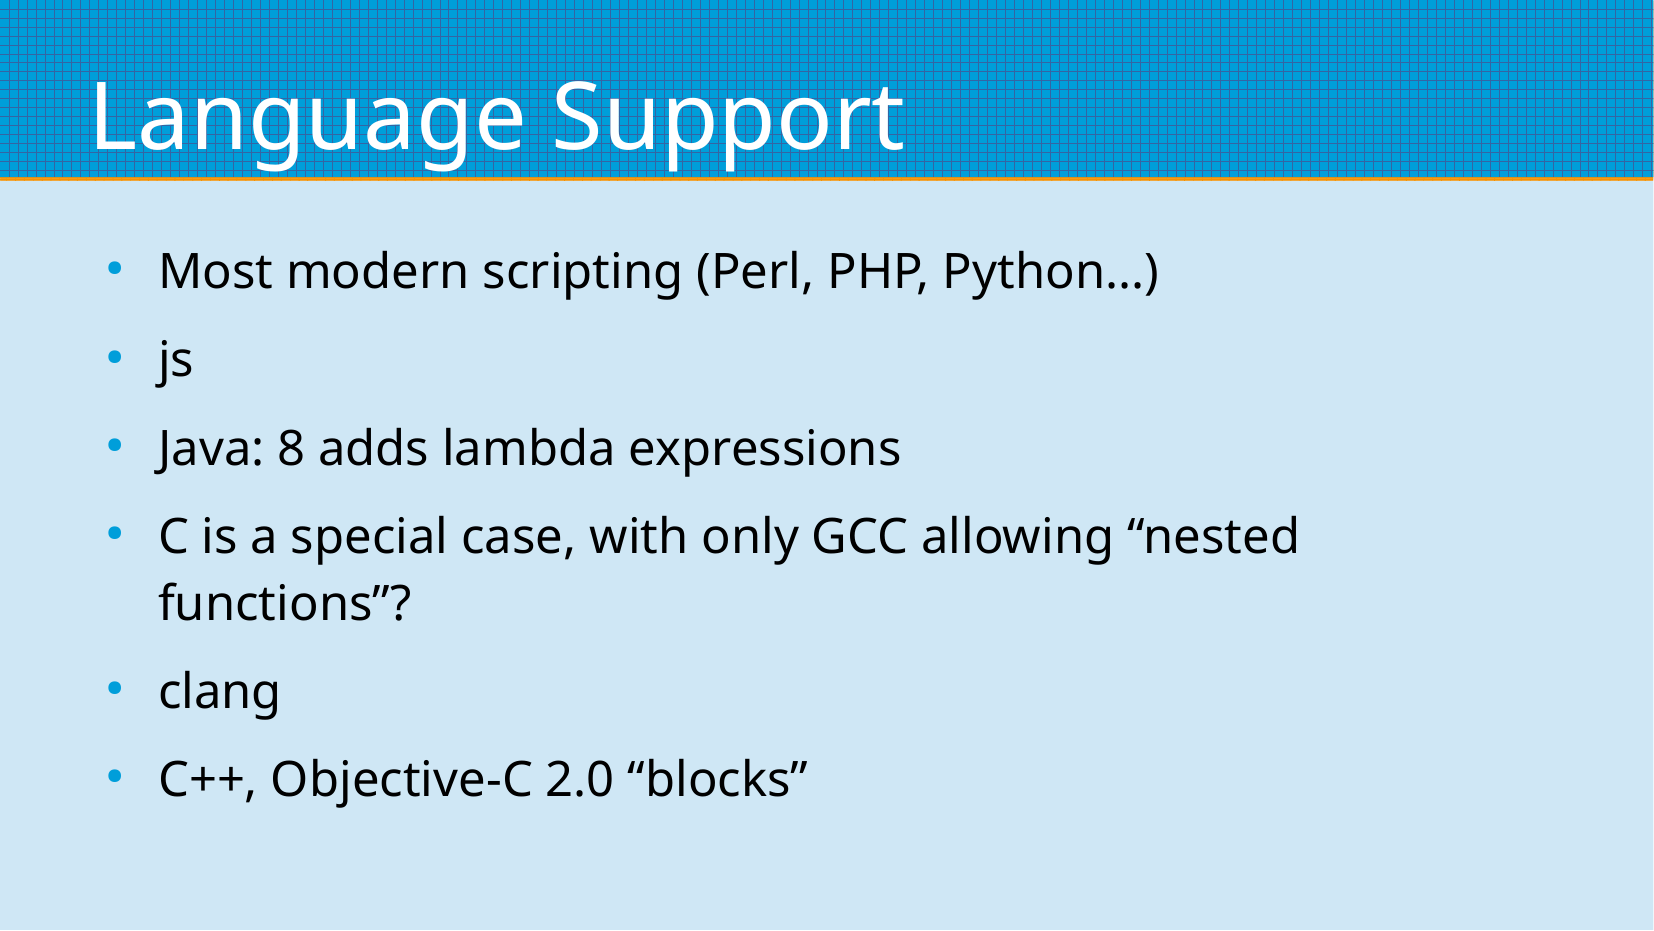

# Language Support
Most modern scripting (Perl, PHP, Python...)
js
Java: 8 adds lambda expressions
C is a special case, with only GCC allowing “nested functions”?
clang
C++, Objective-C 2.0 “blocks”